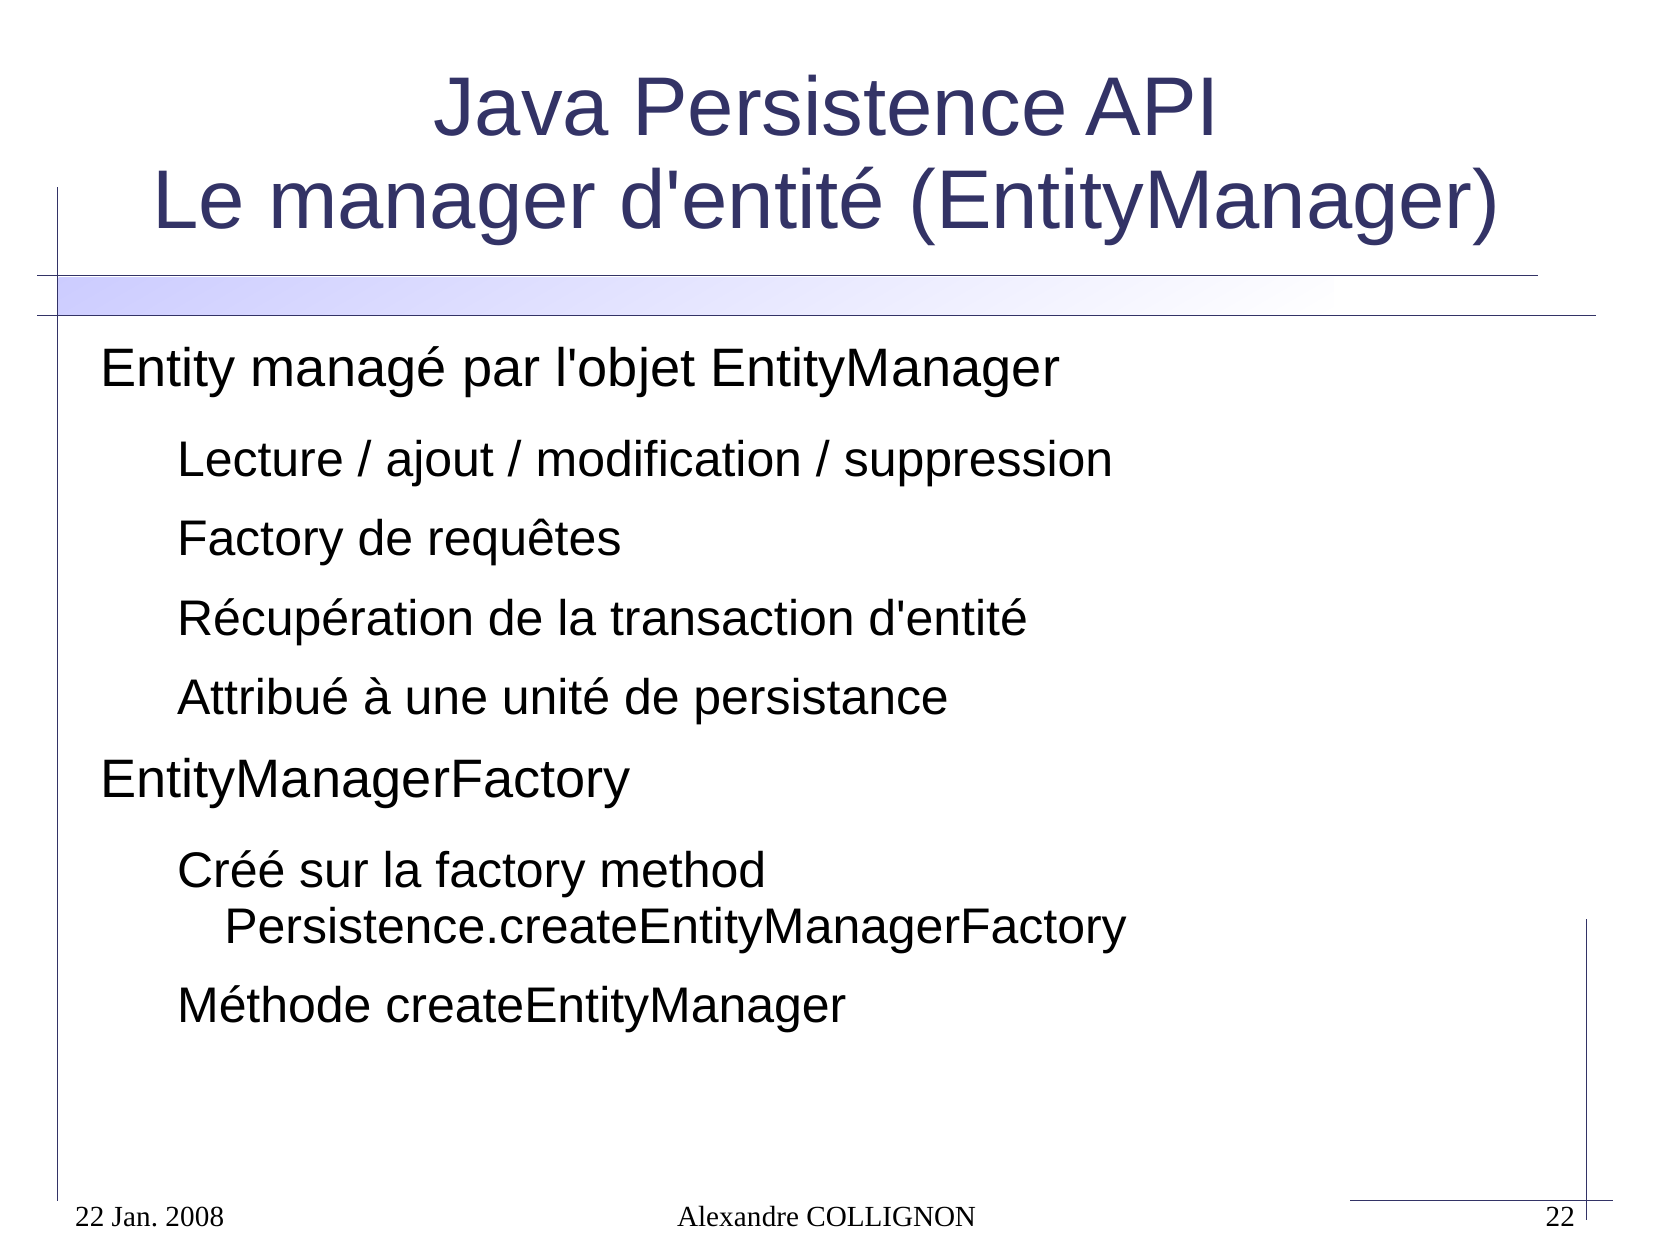

# Java Persistence API Le manager d'entité (EntityManager)
Entity managé par l'objet EntityManager
Lecture / ajout / modification / suppression
Factory de requêtes
Récupération de la transaction d'entité
Attribué à une unité de persistance
EntityManagerFactory
Créé sur la factory method Persistence.createEntityManagerFactory
Méthode createEntityManager
22 Jan. 2008
Alexandre COLLIGNON
22